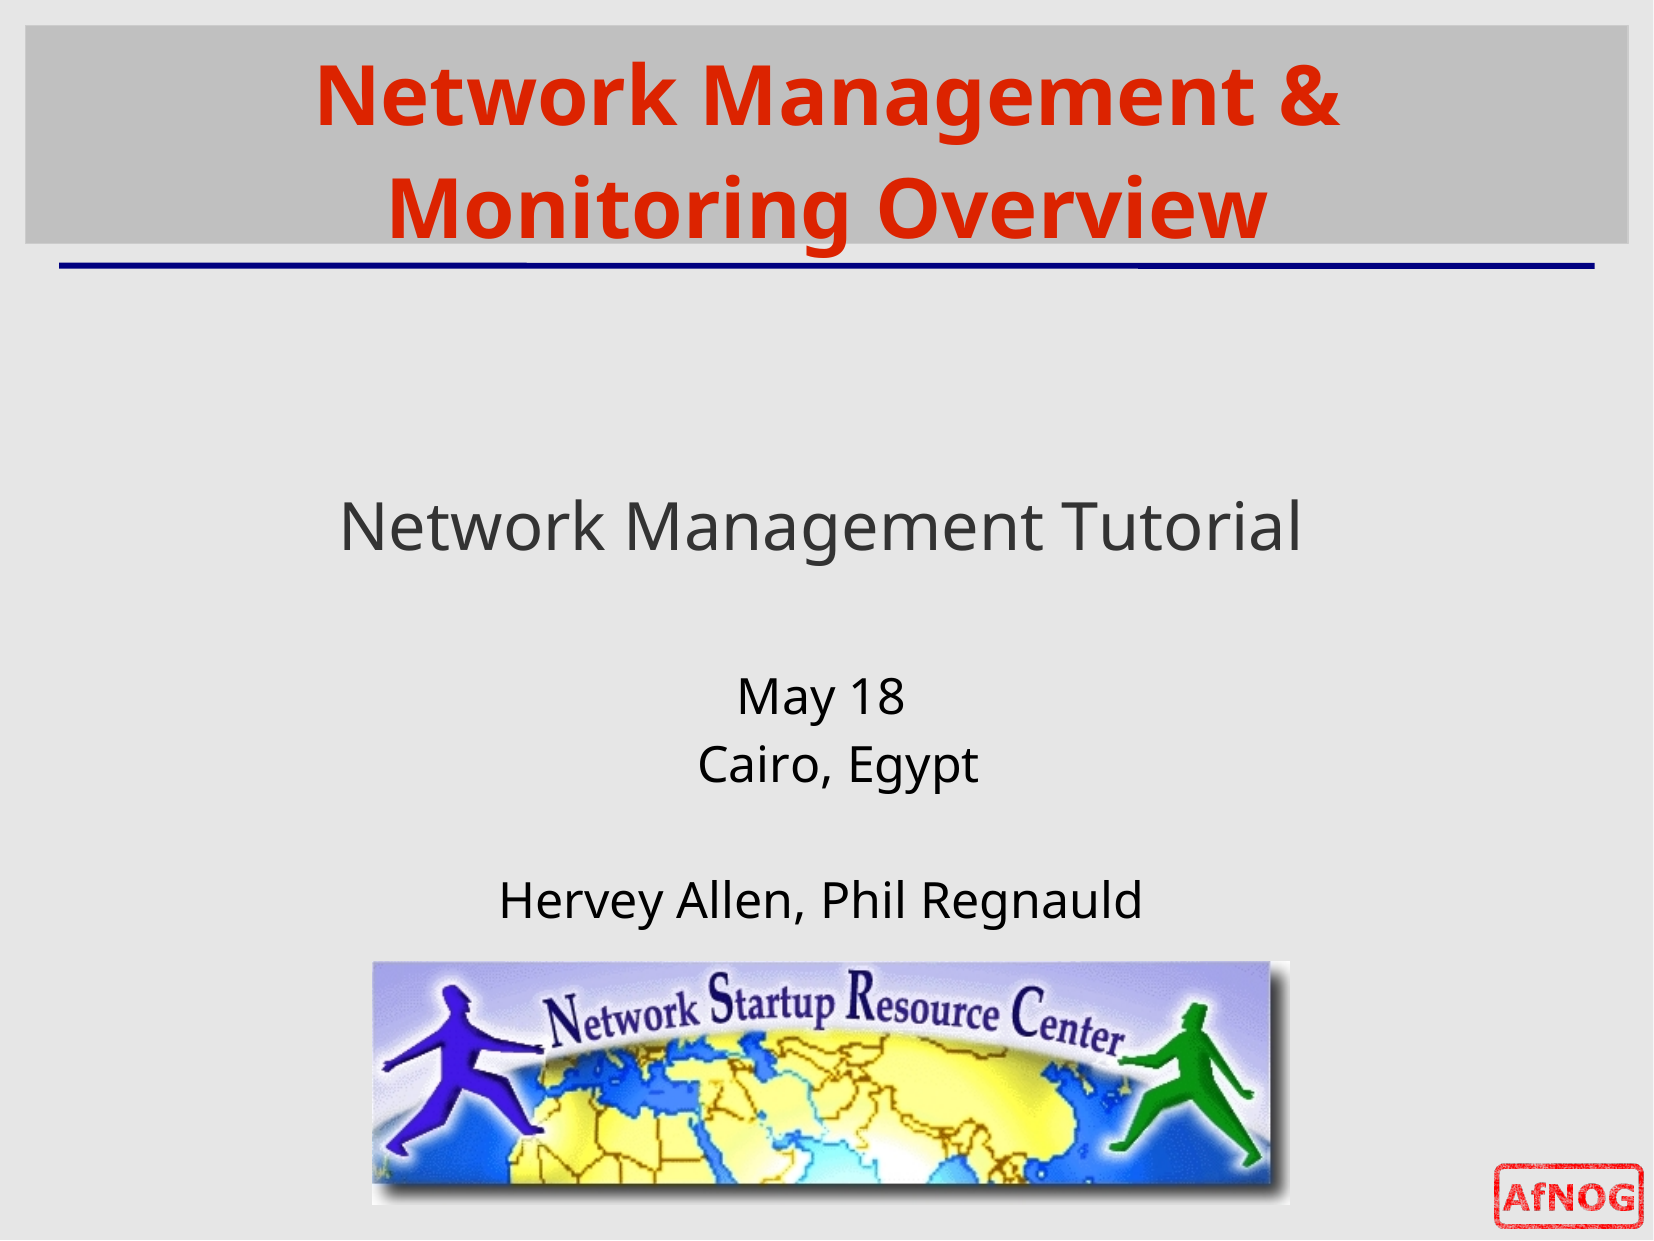

Network Management & Monitoring Overview
# Network Management Tutorial
May 18
Cairo, Egypt
Hervey Allen, Phil Regnauld